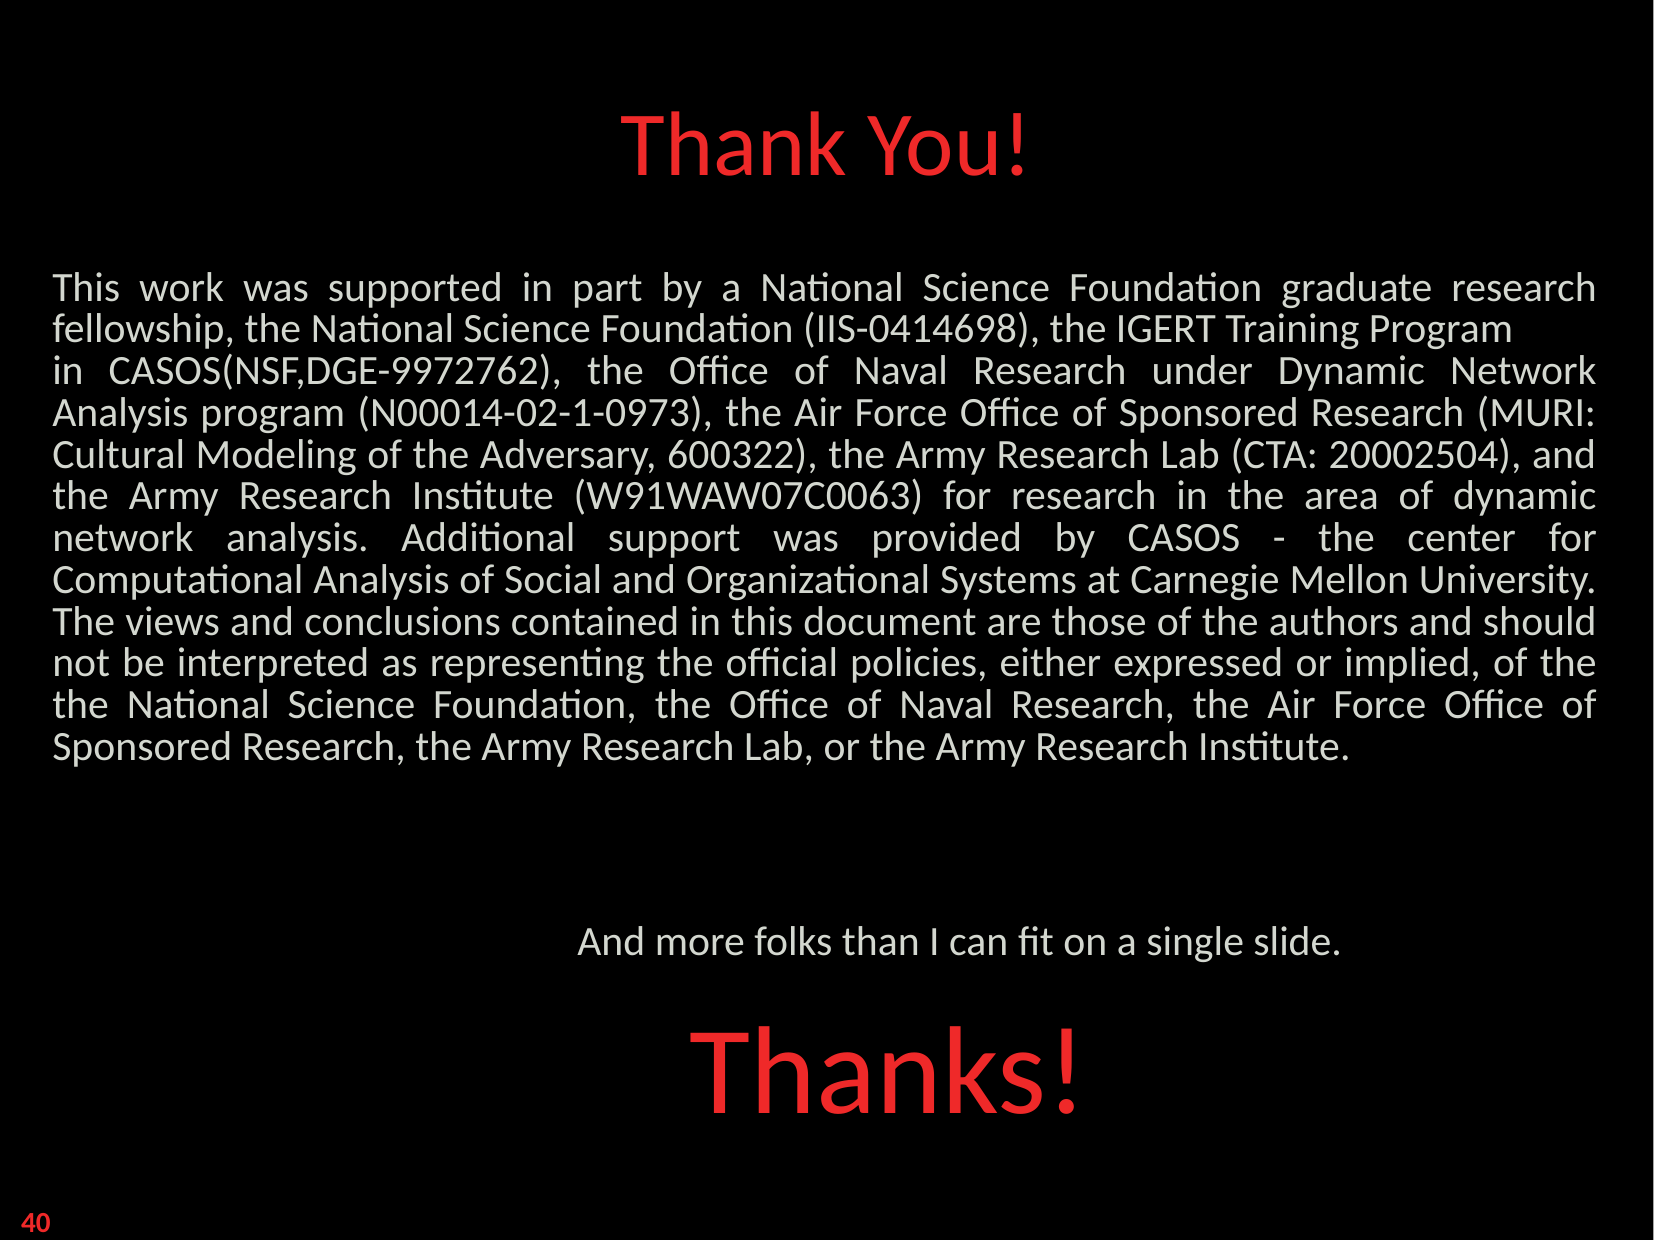

# Thank You!
This work was supported in part by a National Science Foundation graduate research fellowship, the National Science Foundation (IIS-0414698), the IGERT Training Program
in CASOS(NSF,DGE-9972762), the Office of Naval Research under Dynamic Network Analysis program (N00014-02-1-0973), the Air Force Office of Sponsored Research (MURI: Cultural Modeling of the Adversary, 600322), the Army Research Lab (CTA: 20002504), and the Army Research Institute (W91WAW07C0063) for research in the area of dynamic network analysis. Additional support was provided by CASOS - the center for Computational Analysis of Social and Organizational Systems at Carnegie Mellon University. The views and conclusions contained in this document are those of the authors and should not be interpreted as representing the official policies, either expressed or implied, of the the National Science Foundation, the Office of Naval Research, the Air Force Office of Sponsored Research, the Army Research Lab, or the Army Research Institute.
And more folks than I can fit on a single slide.
Thanks!
40